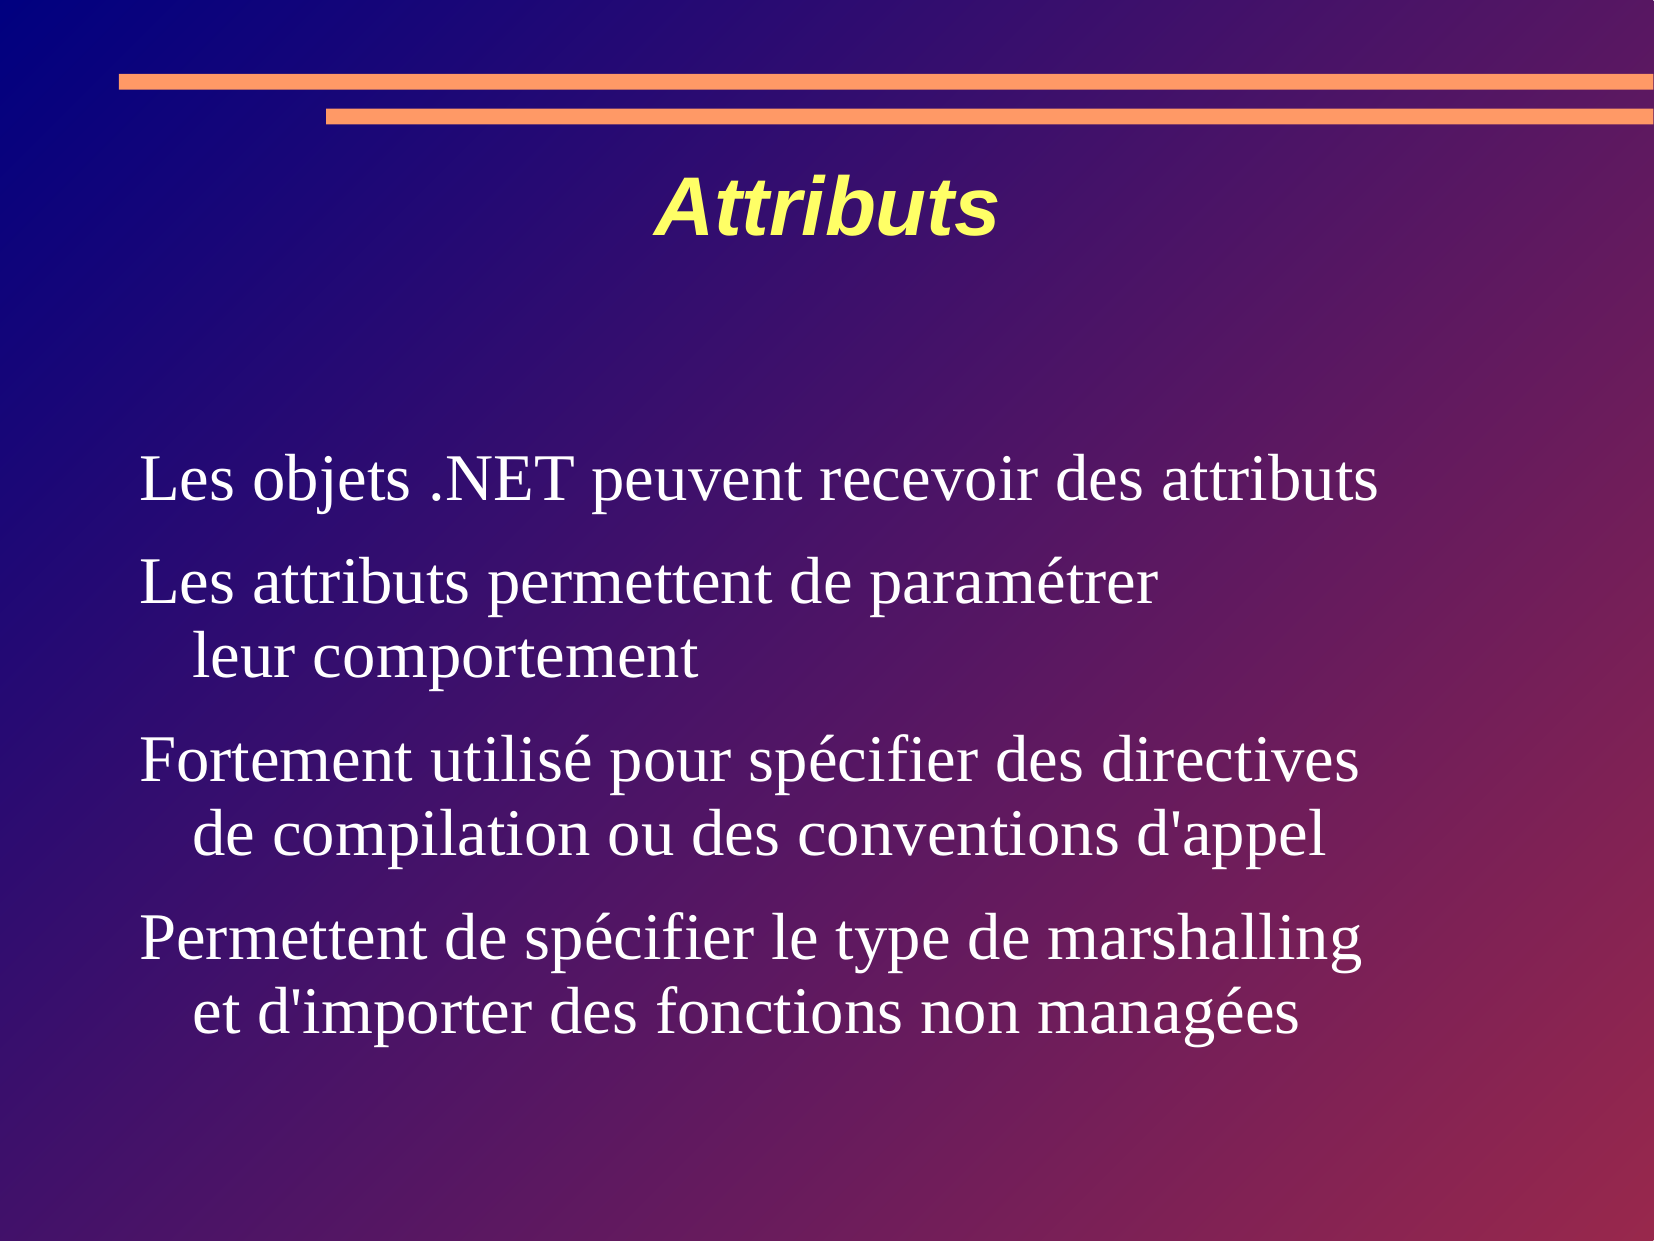

# Attributs
Les objets .NET peuvent recevoir des attributs
Les attributs permettent de paramétrer
leur comportement
Fortement utilisé pour spécifier des directives
de compilation ou des conventions d'appel
Permettent de spécifier le type de marshalling
et d'importer des fonctions non managées